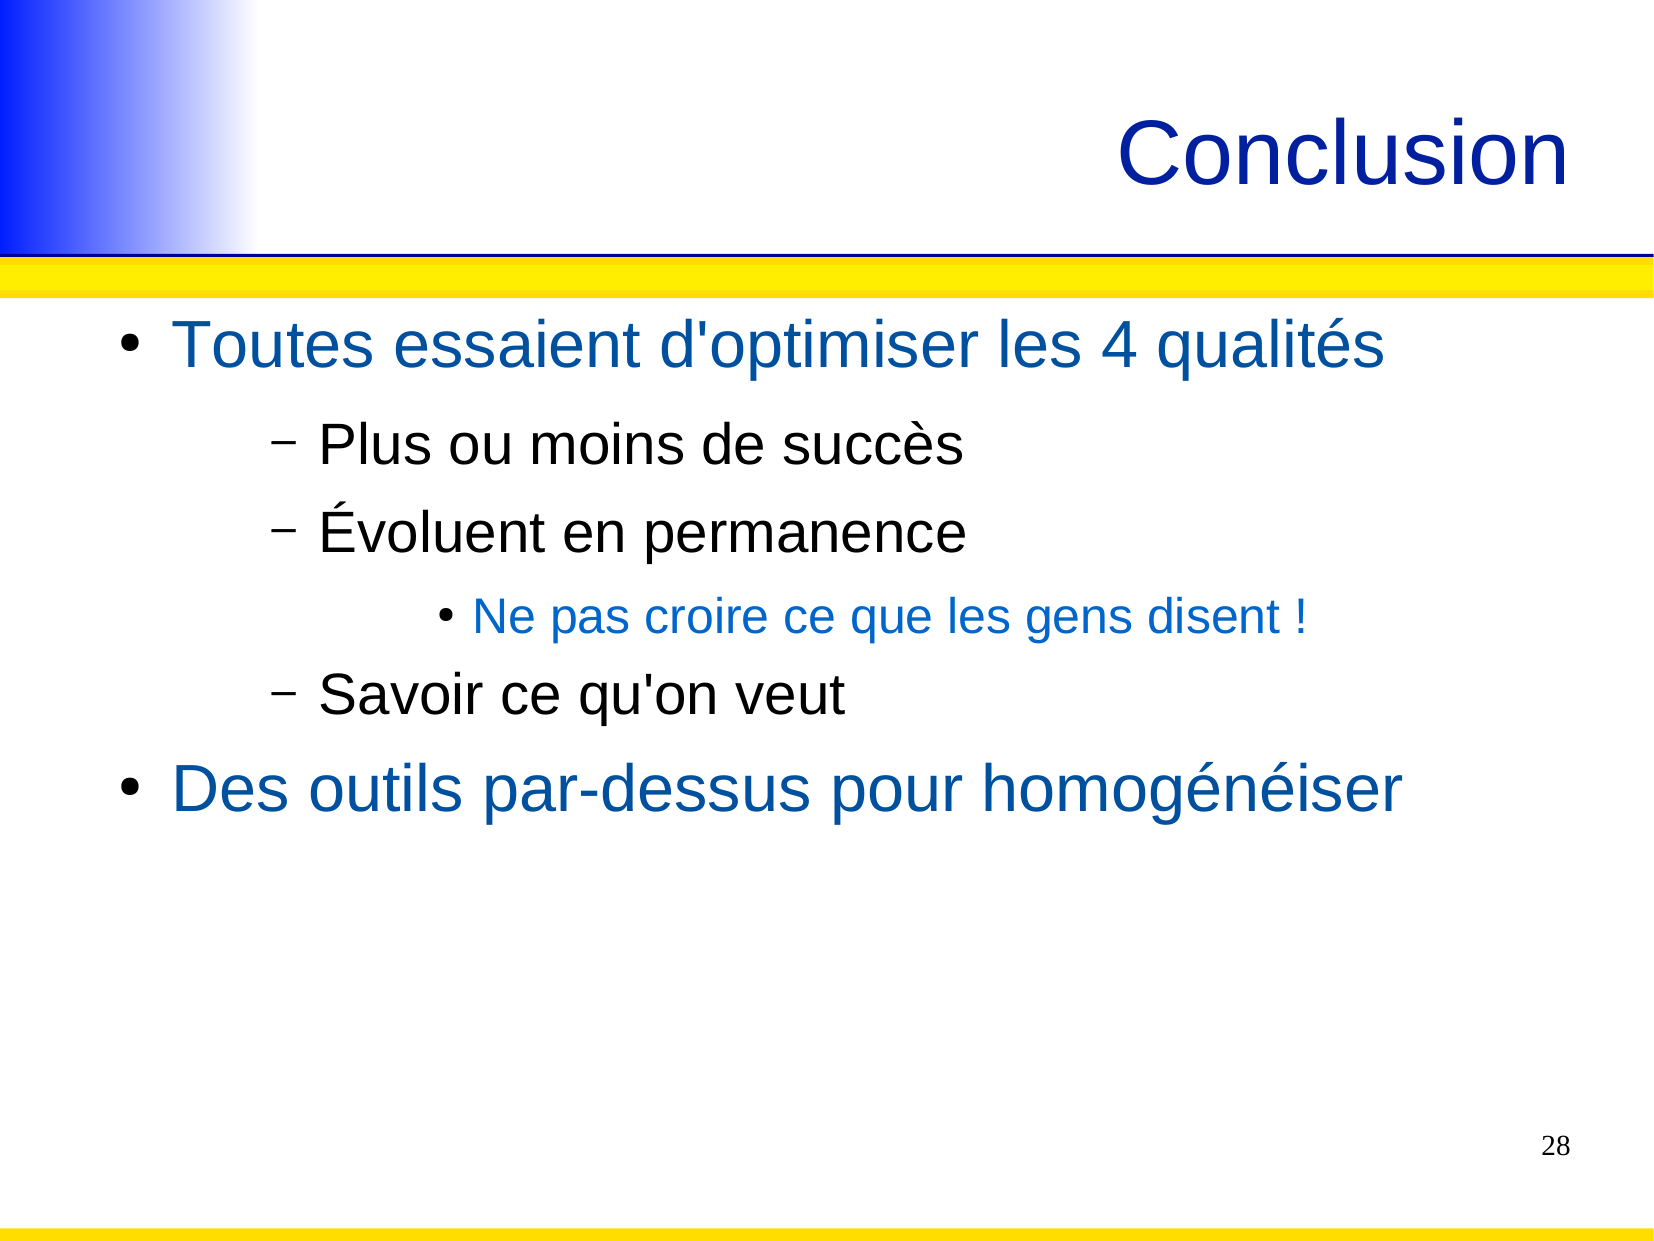

# Conclusion
Toutes essaient d'optimiser les 4 qualités
Plus ou moins de succès
Évoluent en permanence
Ne pas croire ce que les gens disent !
Savoir ce qu'on veut
Des outils par-dessus pour homogénéiser
28